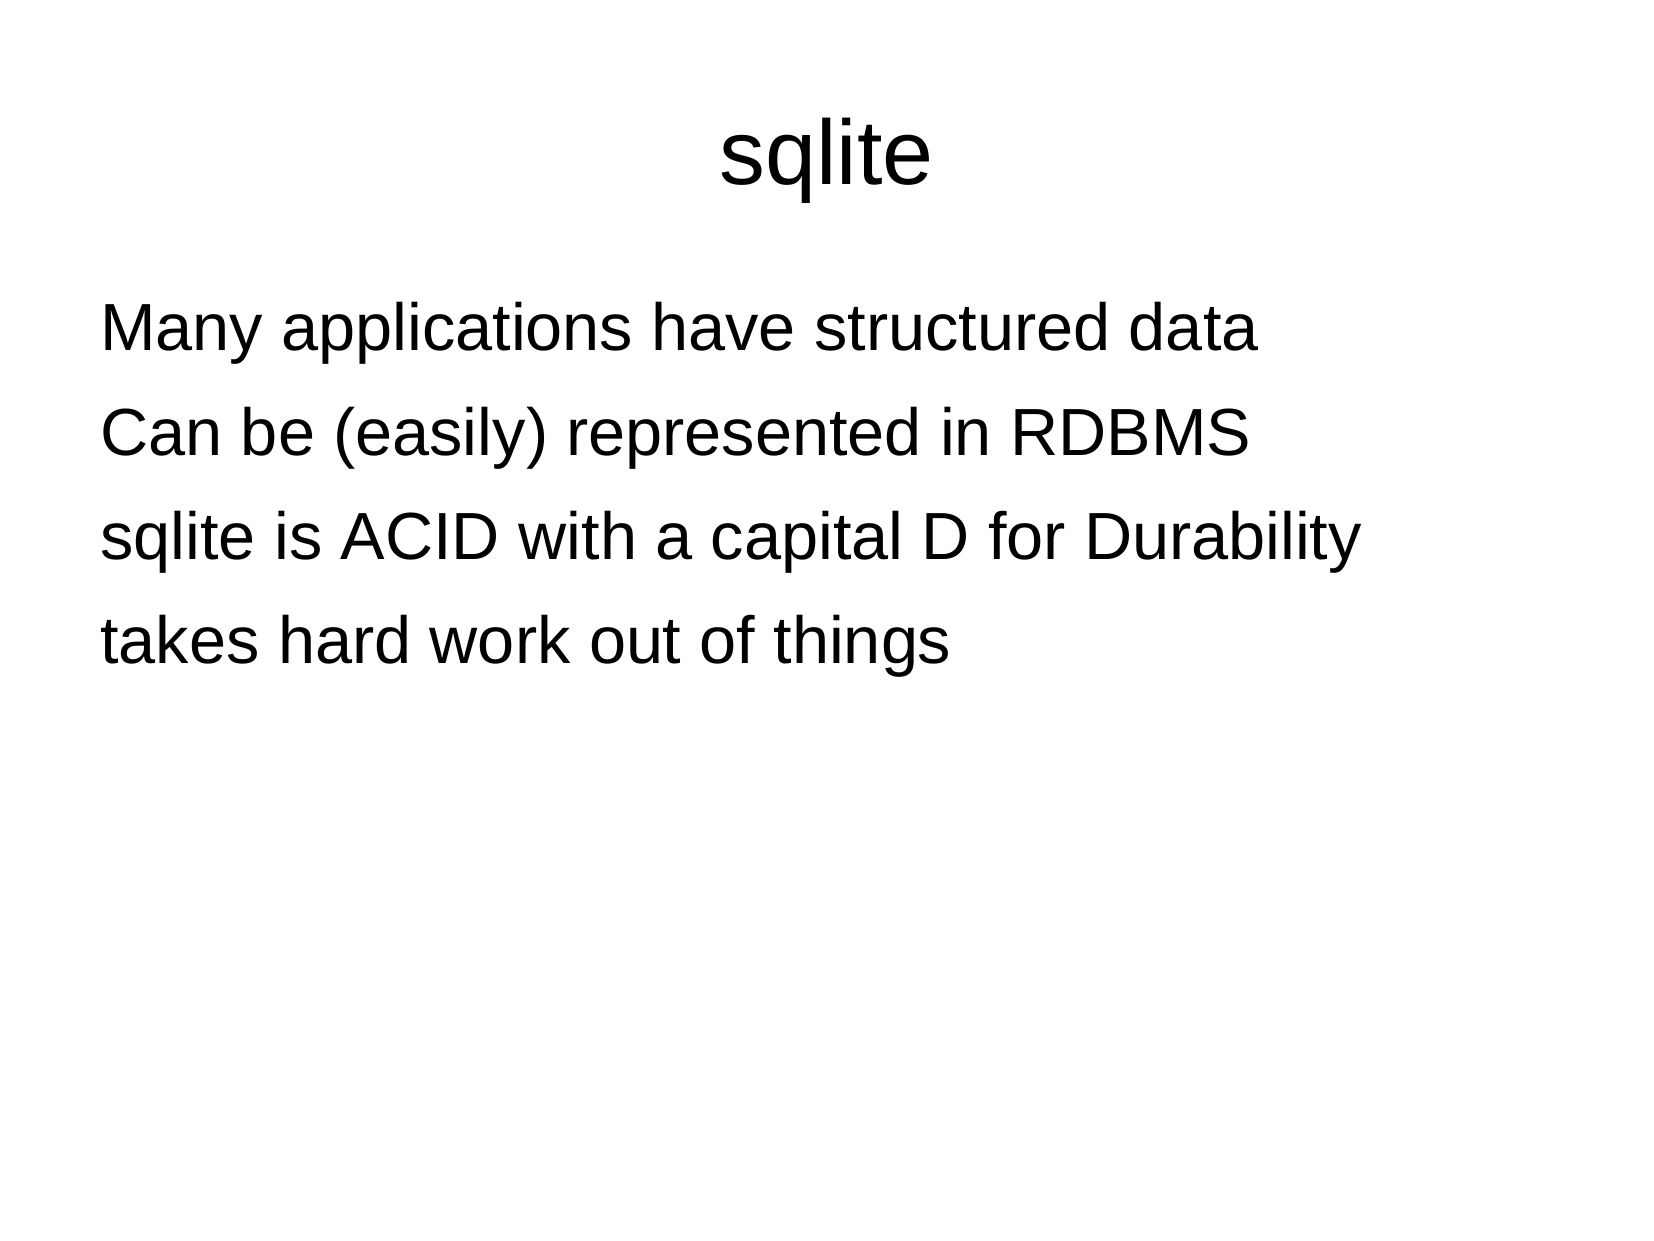

# sqlite
Many applications have structured data
Can be (easily) represented in RDBMS
sqlite is ACID with a capital D for Durability
takes hard work out of things